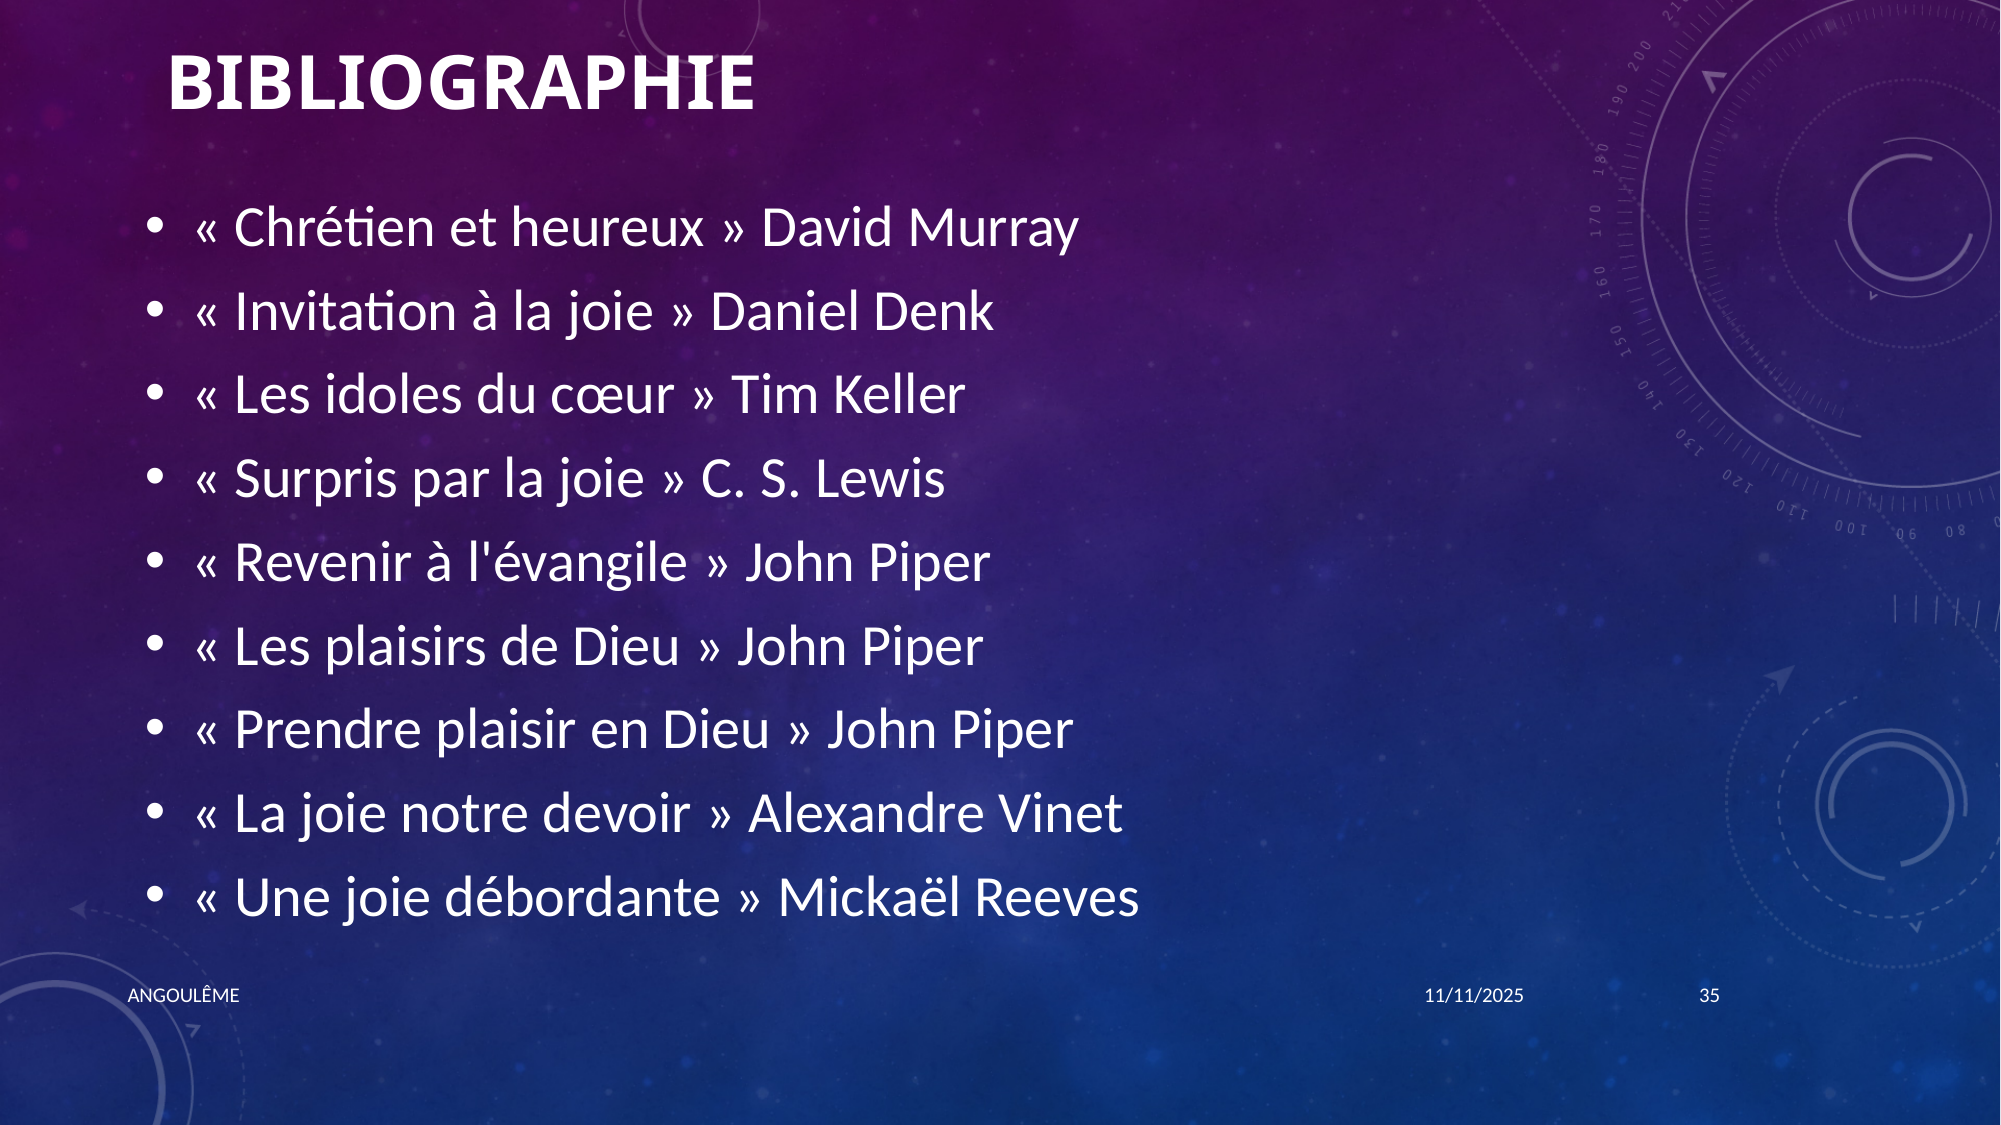

# Bibliographie
« Chrétien et heureux » David Murray
« Invitation à la joie » Daniel Denk
« Les idoles du cœur » Tim Keller
« Surpris par la joie » C. S. Lewis
« Revenir à l'évangile » John Piper
« Les plaisirs de Dieu » John Piper
« Prendre plaisir en Dieu » John Piper
« La joie notre devoir » Alexandre Vinet
« Une joie débordante » Mickaël Reeves
ANGOULÊME
11/11/2025